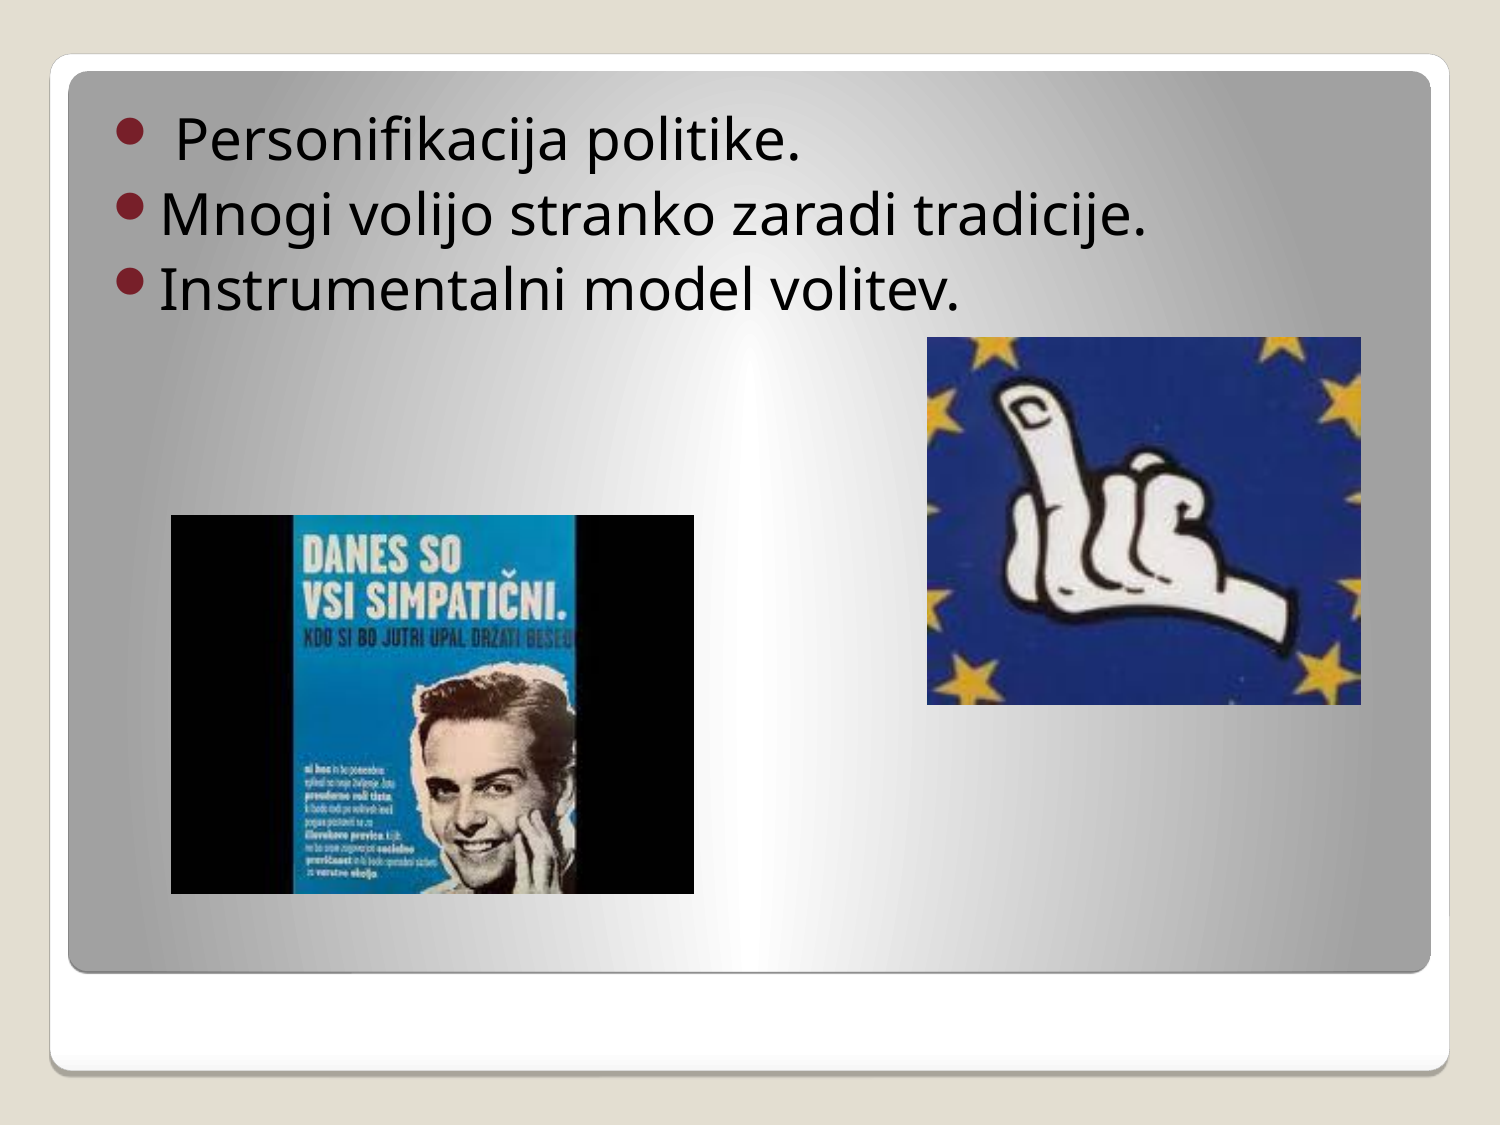

Personifikacija politike.
Mnogi volijo stranko zaradi tradicije.
Instrumentalni model volitev.
#